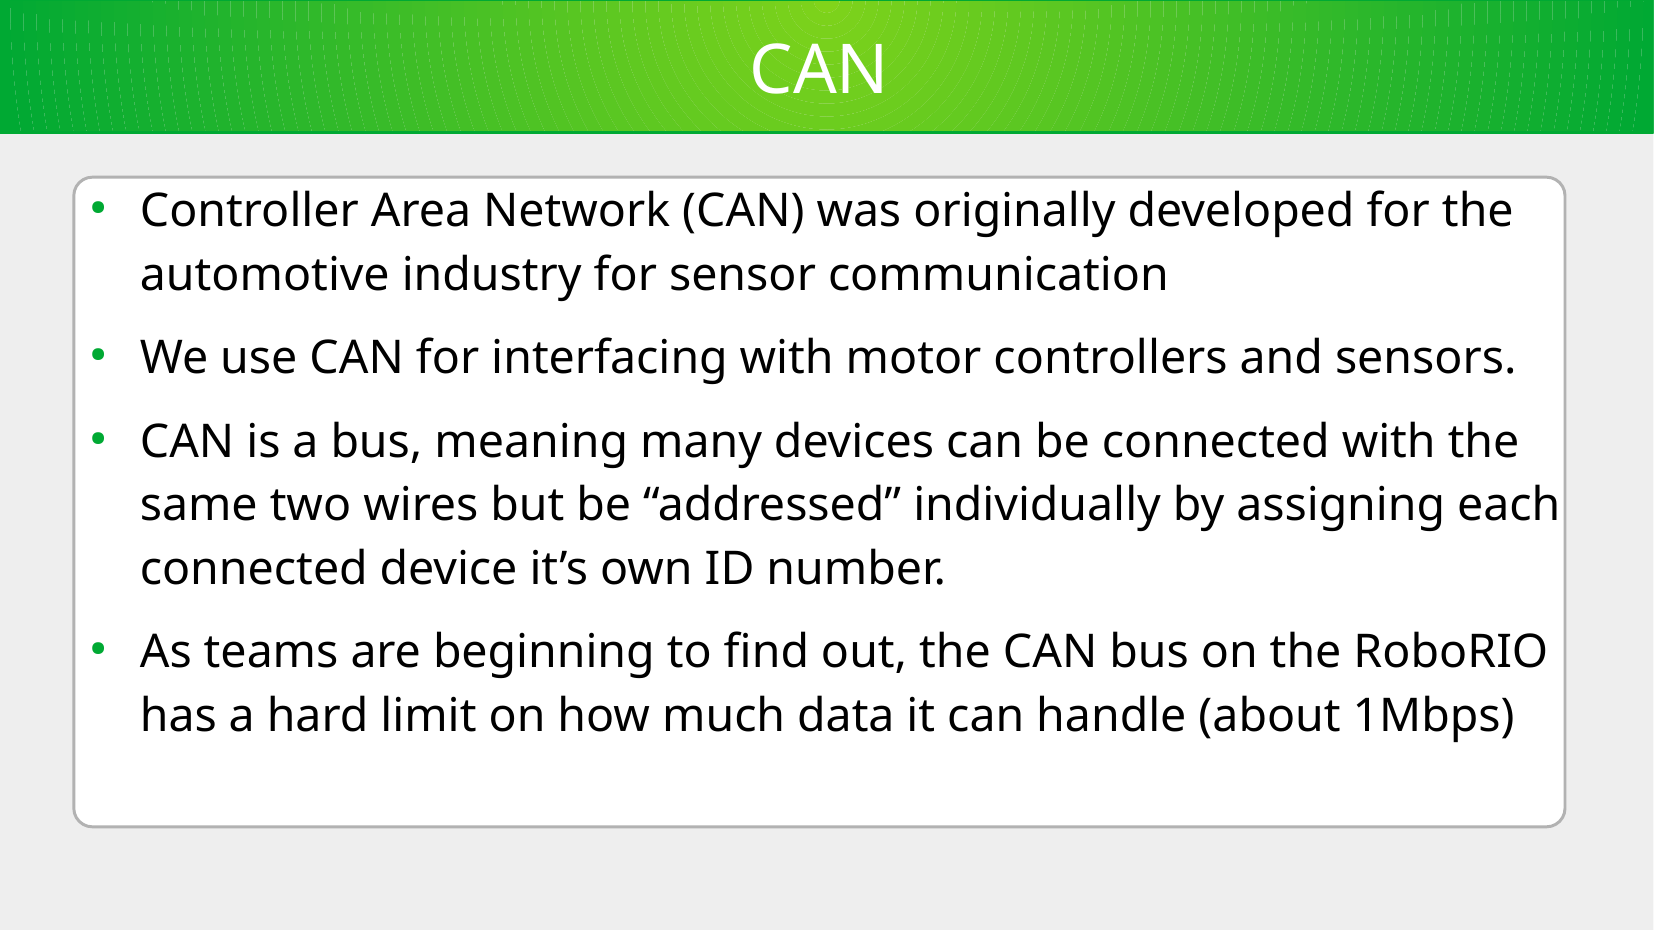

# CAN
Controller Area Network (CAN) was originally developed for the automotive industry for sensor communication
We use CAN for interfacing with motor controllers and sensors.
CAN is a bus, meaning many devices can be connected with the same two wires but be “addressed” individually by assigning each connected device it’s own ID number.
As teams are beginning to find out, the CAN bus on the RoboRIO has a hard limit on how much data it can handle (about 1Mbps)